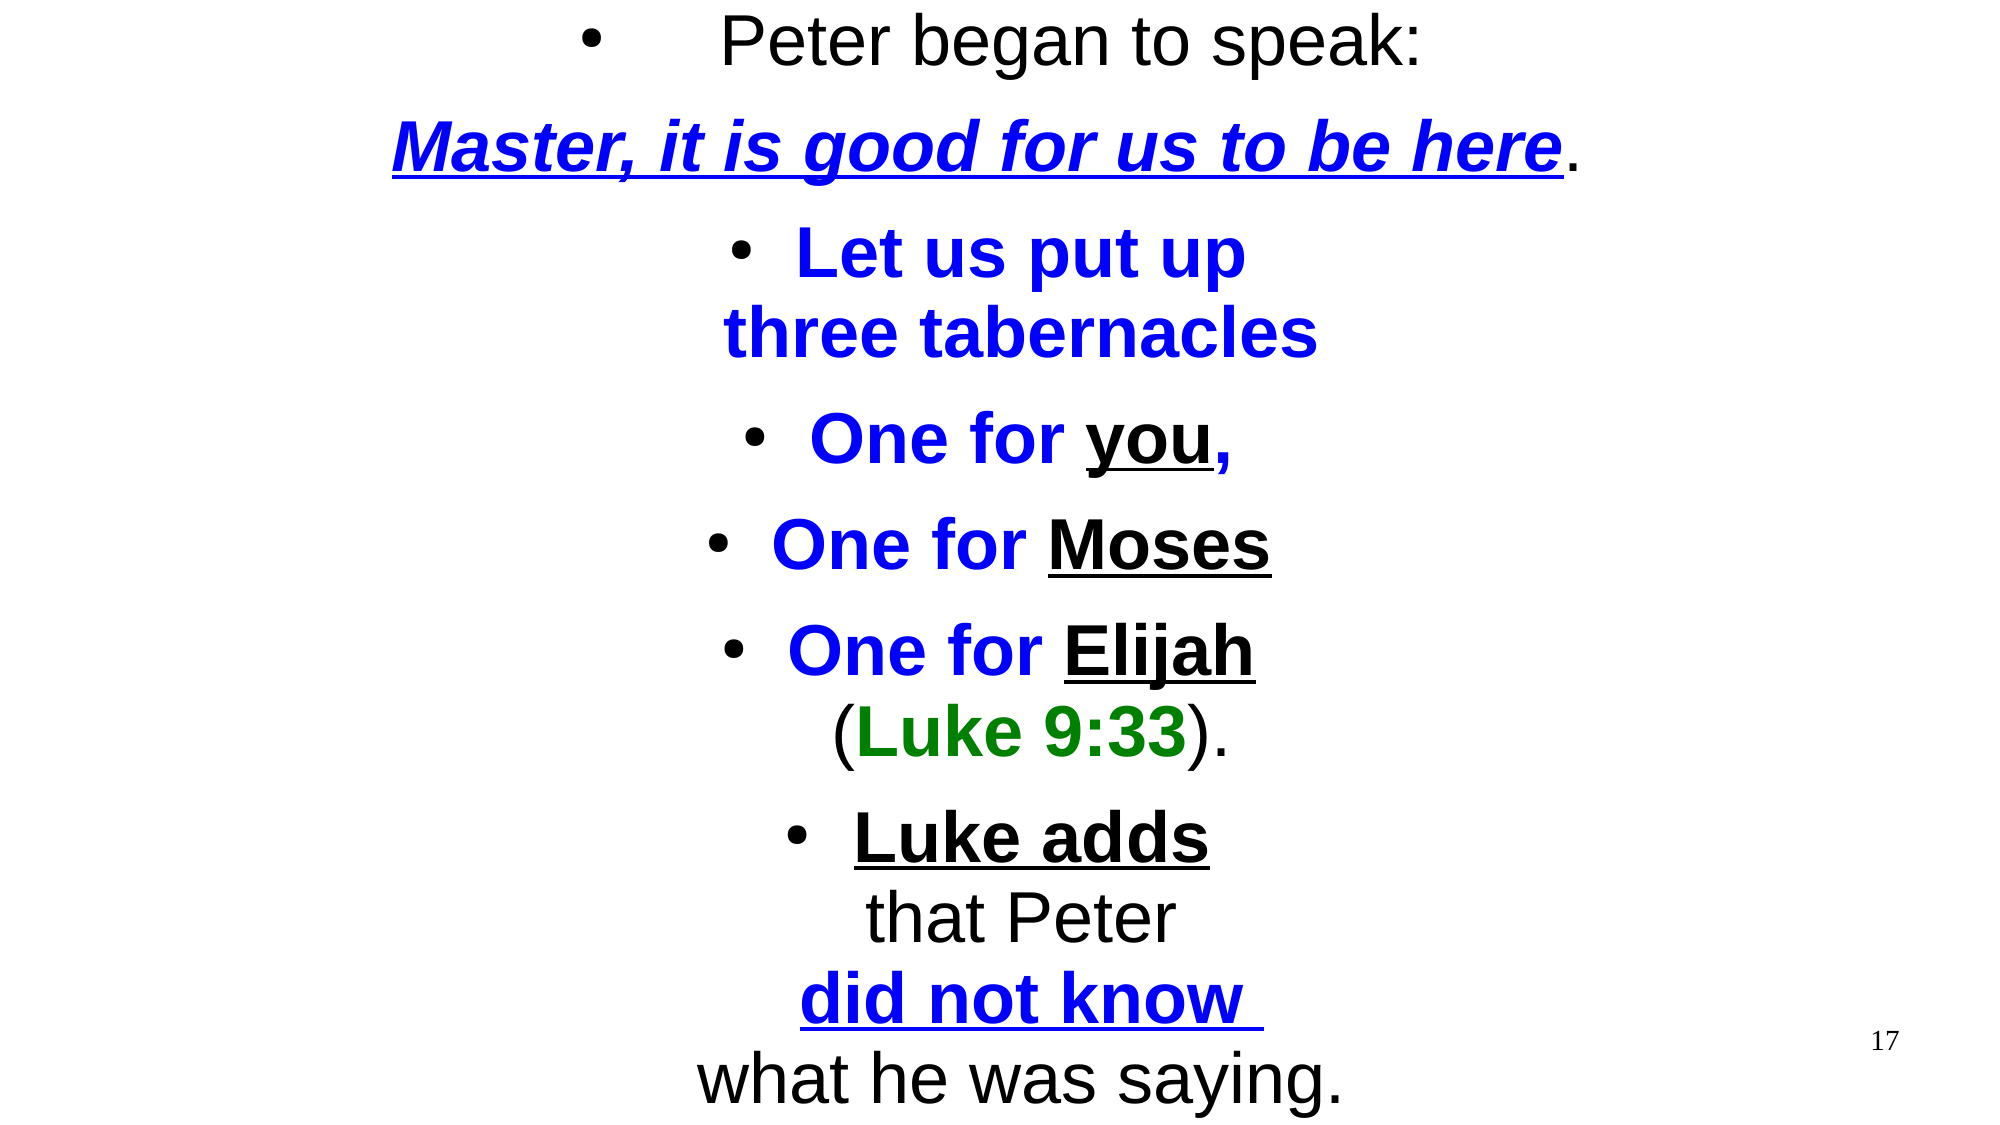

# Peter began to speak:
Master, it is good for us to be here.
Let us put up
three tabernacles
One for you,
One for Moses
One for Elijah
(Luke 9:33).
Luke adds
that Peter
did not know
what he was saying.
17